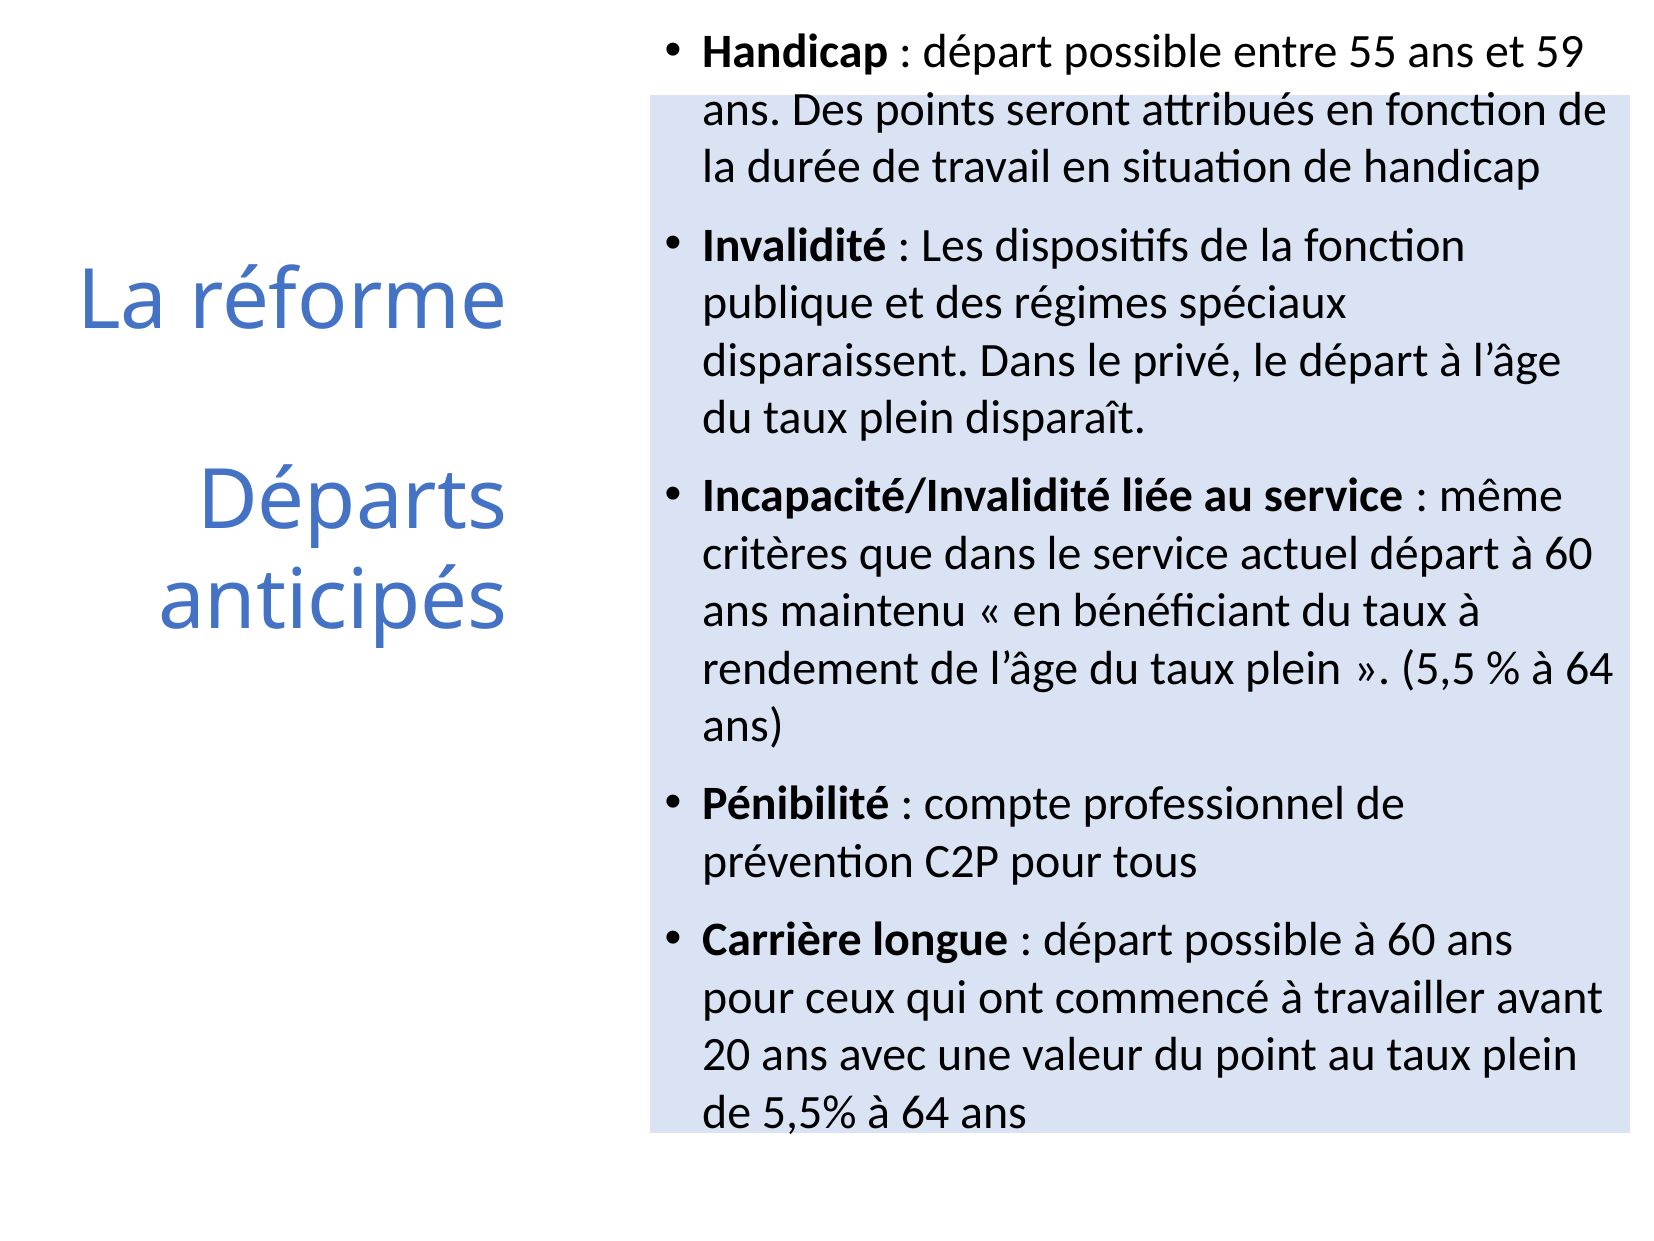

Handicap : départ possible entre 55 ans et 59 ans. Des points seront attribués en fonction de la durée de travail en situation de handicap
Invalidité : Les dispositifs de la fonction publique et des régimes spéciaux disparaissent. Dans le privé, le départ à l’âge du taux plein disparaît.
Incapacité/Invalidité liée au service : même critères que dans le service actuel départ à 60 ans maintenu « en bénéficiant du taux à rendement de l’âge du taux plein ». (5,5 % à 64 ans)
Pénibilité : compte professionnel de prévention C2P pour tous
Carrière longue : départ possible à 60 ans pour ceux qui ont commencé à travailler avant 20 ans avec une valeur du point au taux plein de 5,5% à 64 ans
# La réforme Départs anticipés